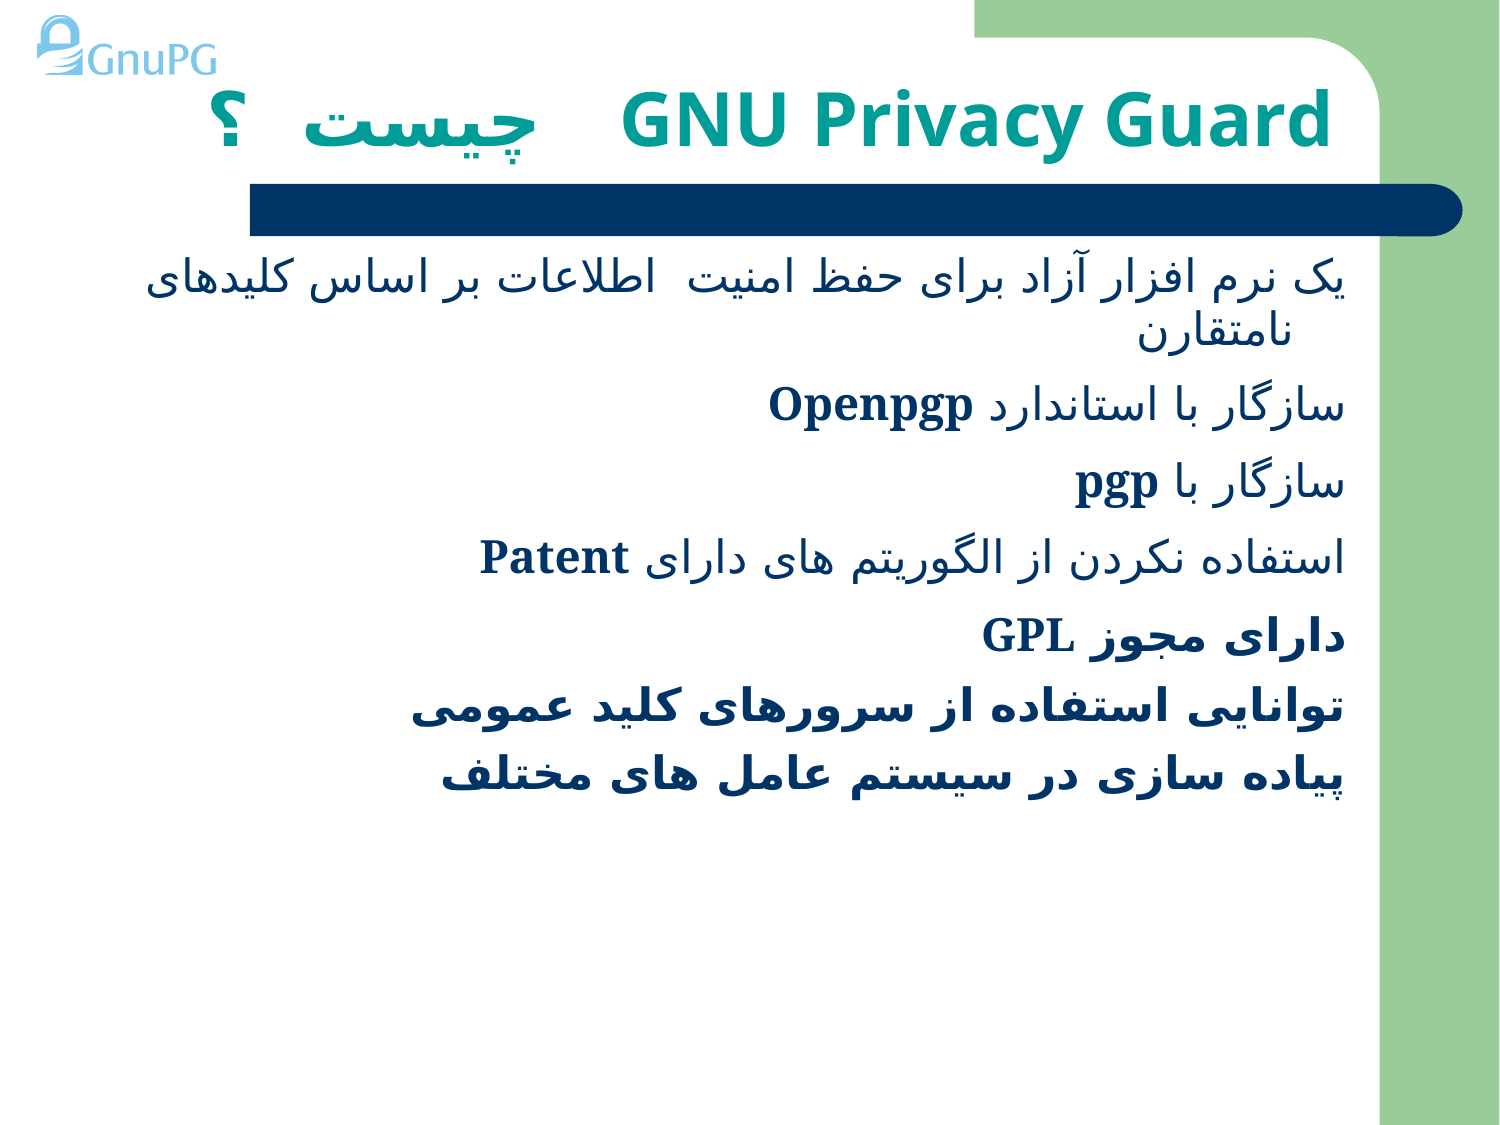

# GNU Privacy Guard چیست ؟
یک نرم افزار آزاد برای حفظ امنیت اطلاعات بر اساس کلیدهای نامتقارن
سازگار با استاندارد Openpgp
سازگار با pgp
استفاده نکردن از الگوریتم های دارای Patent
دارای مجوز GPL
توانایی استفاده از سرورهای کلید عمومی
پیاده سازی در سیستم عامل های مختلف